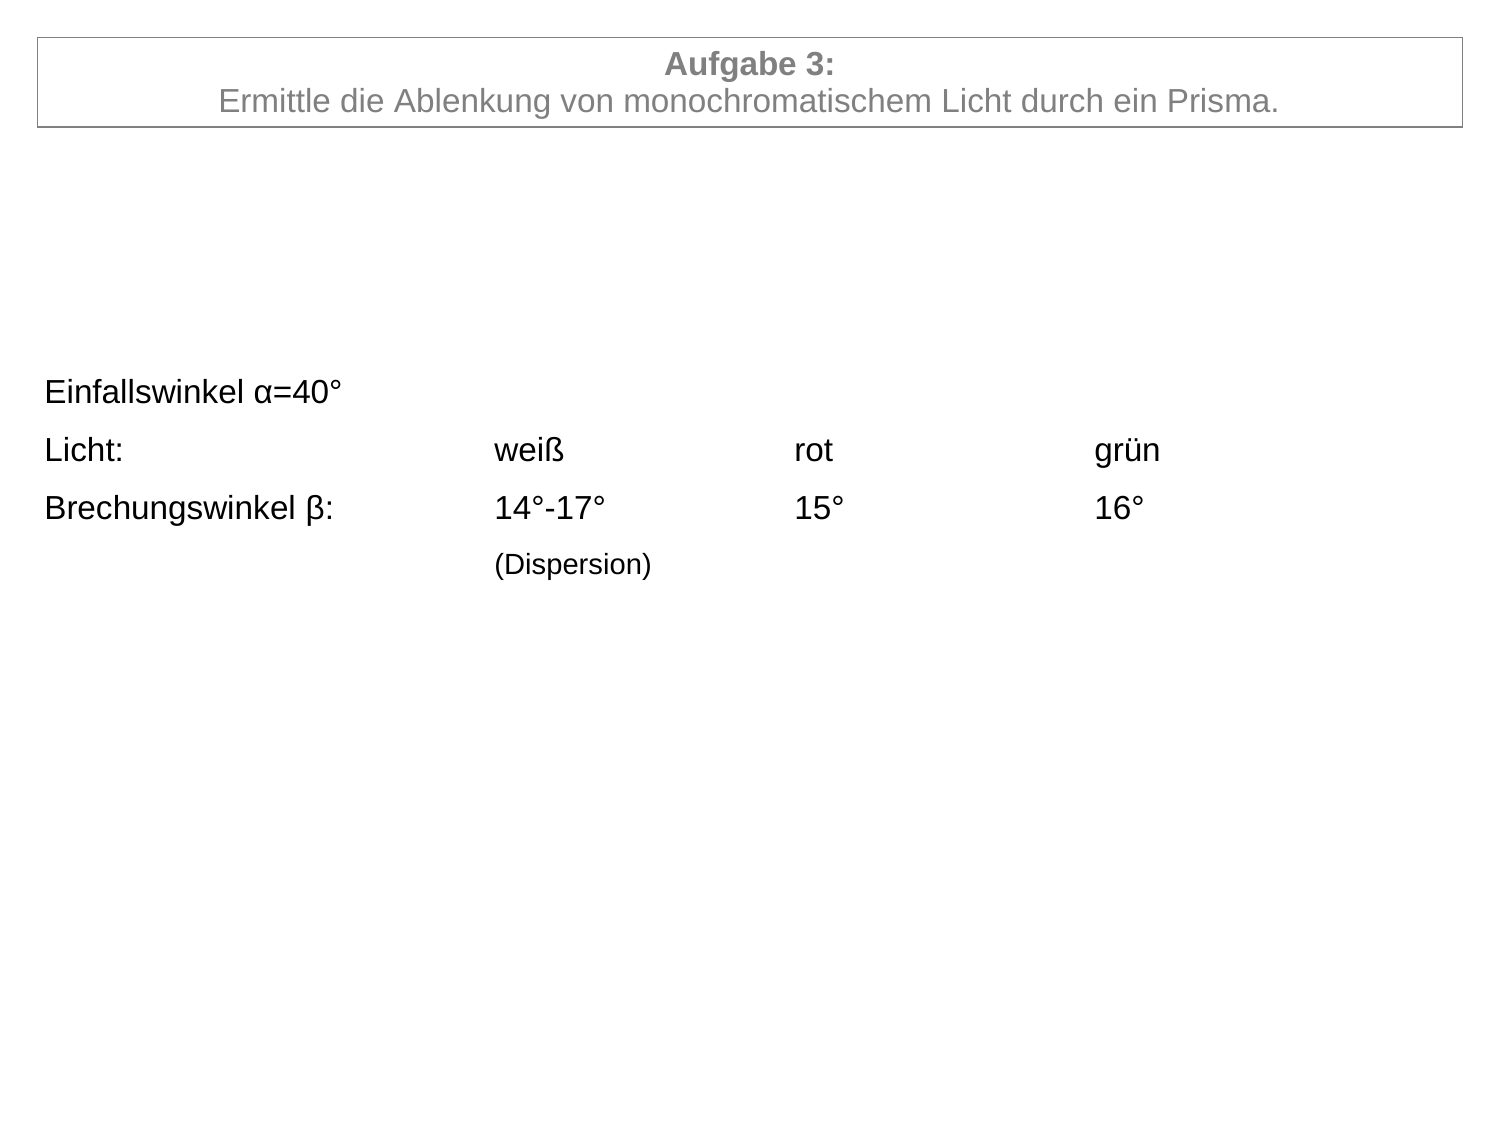

Aufgabe 3:
Ermittle die Ablenkung von monochromatischem Licht durch ein Prisma.
Einfallswinkel α=40°
Licht:			weiß		rot		grün
Brechungswinkel β:		14°-17°		15°		16°
			(Dispersion)